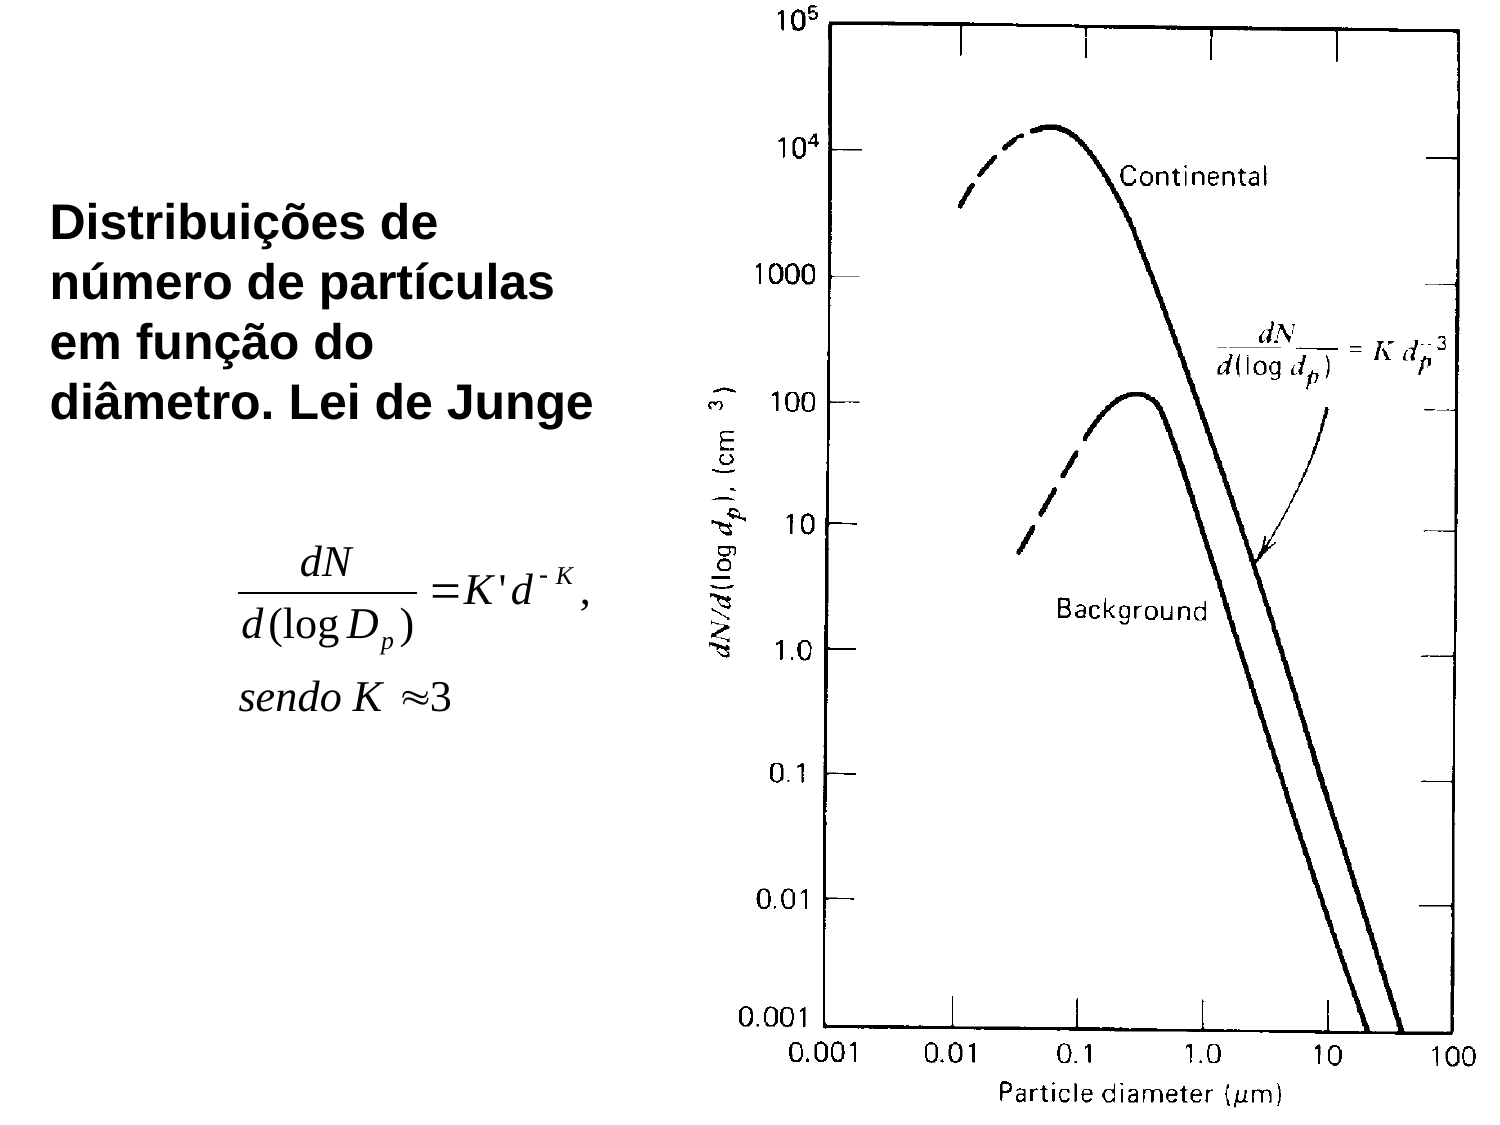

Distribuições de número de partículas em função do diâmetro. Lei de Junge